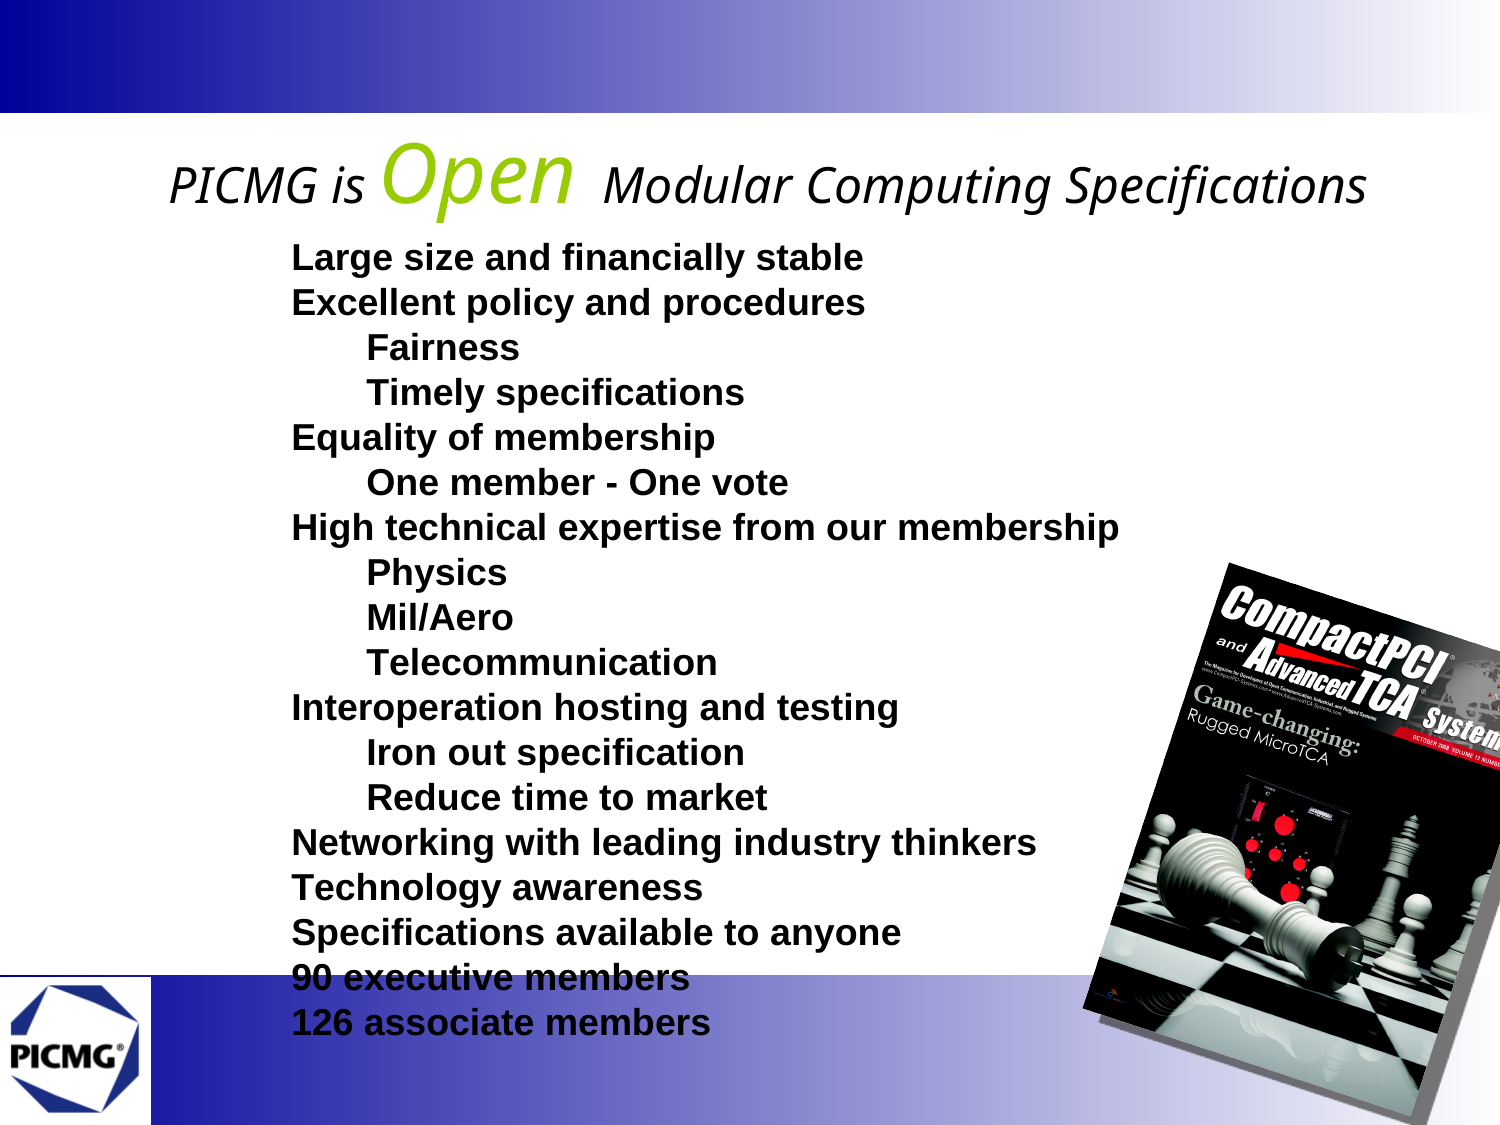

PICMG is Open Modular Computing Specifications
Large size and financially stable
Excellent policy and procedures
Fairness
Timely specifications
Equality of membership
One member - One vote
High technical expertise from our membership
Physics
Mil/Aero
Telecommunication
Interoperation hosting and testing
Iron out specification
Reduce time to market
Networking with leading industry thinkers
Technology awareness
Specifications available to anyone
90 executive members
126 associate members